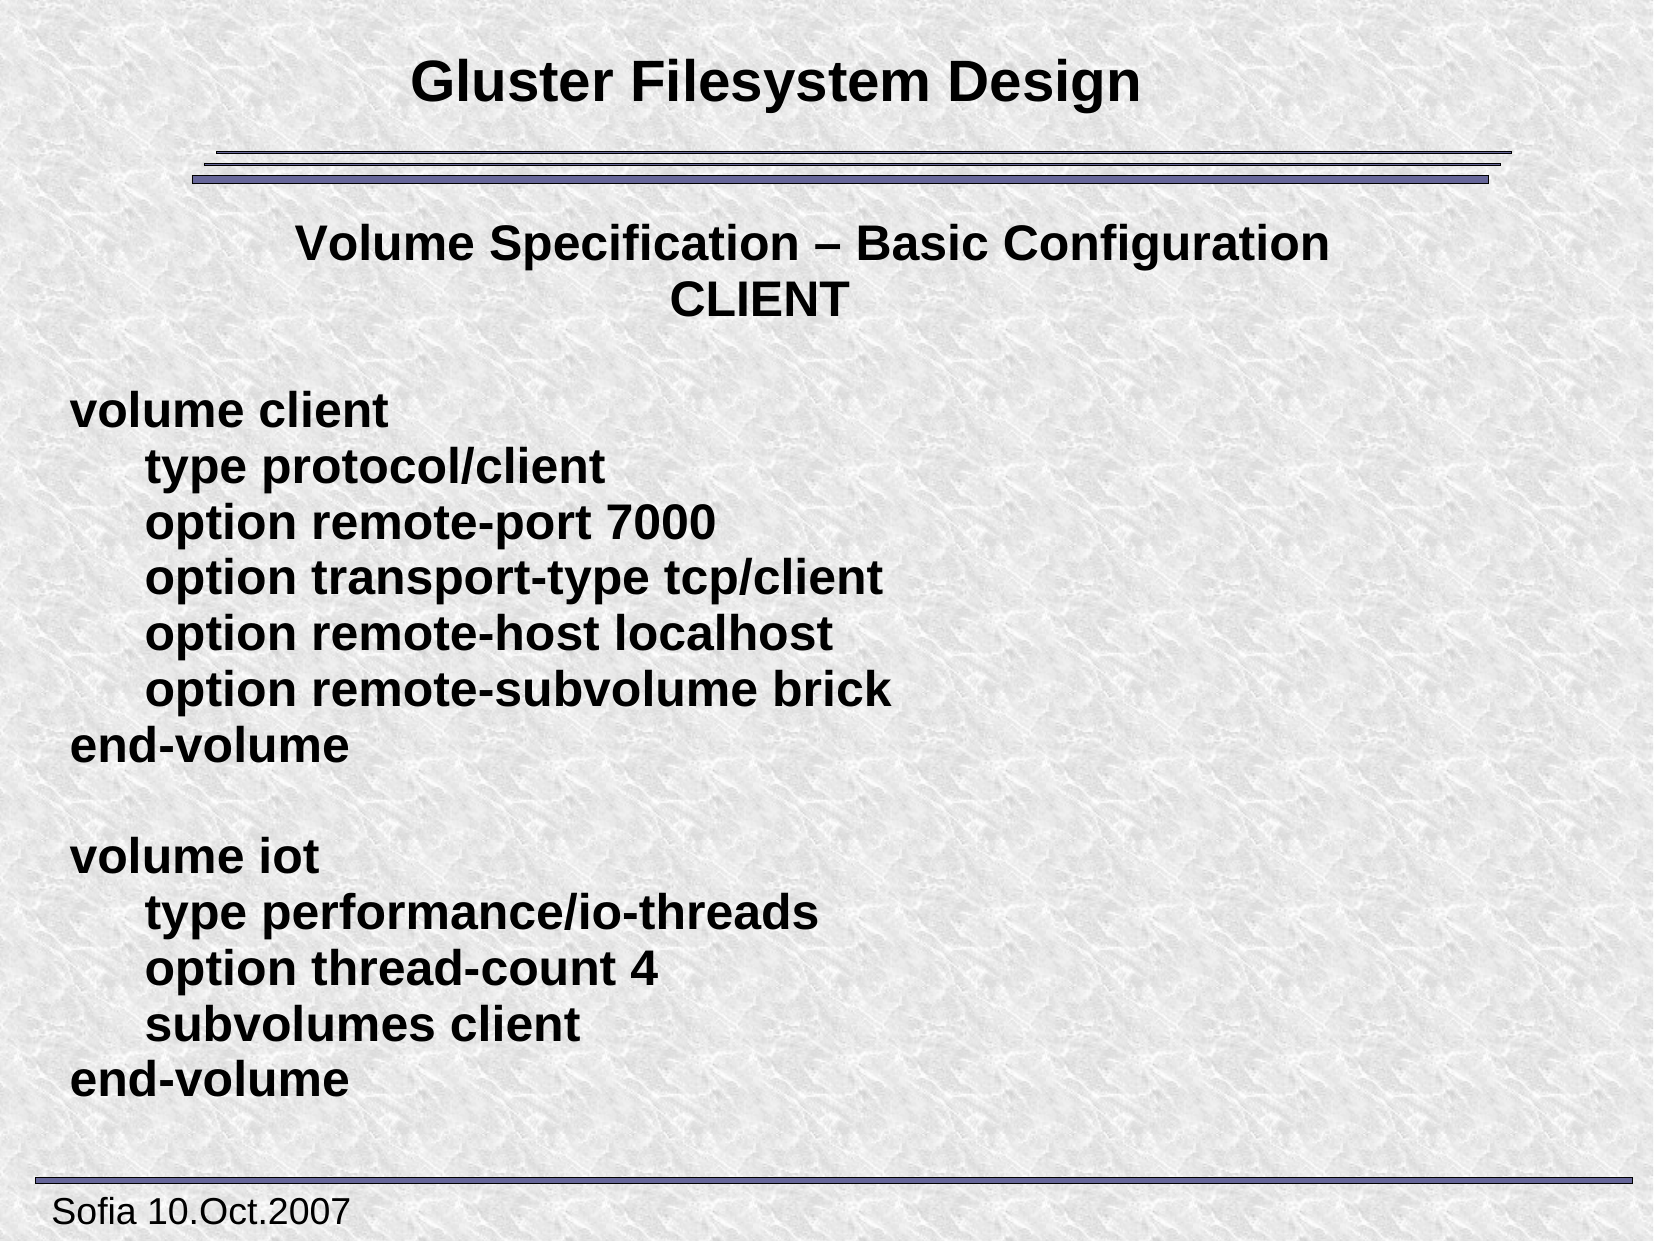

Gluster Filesystem Design
			Volume Specification – Basic Configuration
								CLIENT
volume client
	type protocol/client
	option remote-port 7000
	option transport-type tcp/client
	option remote-host localhost
	option remote-subvolume brick
end-volume
volume iot
	type performance/io-threads
	option thread-count 4
	subvolumes client
end-volume
Sofia 10.Oct.2007